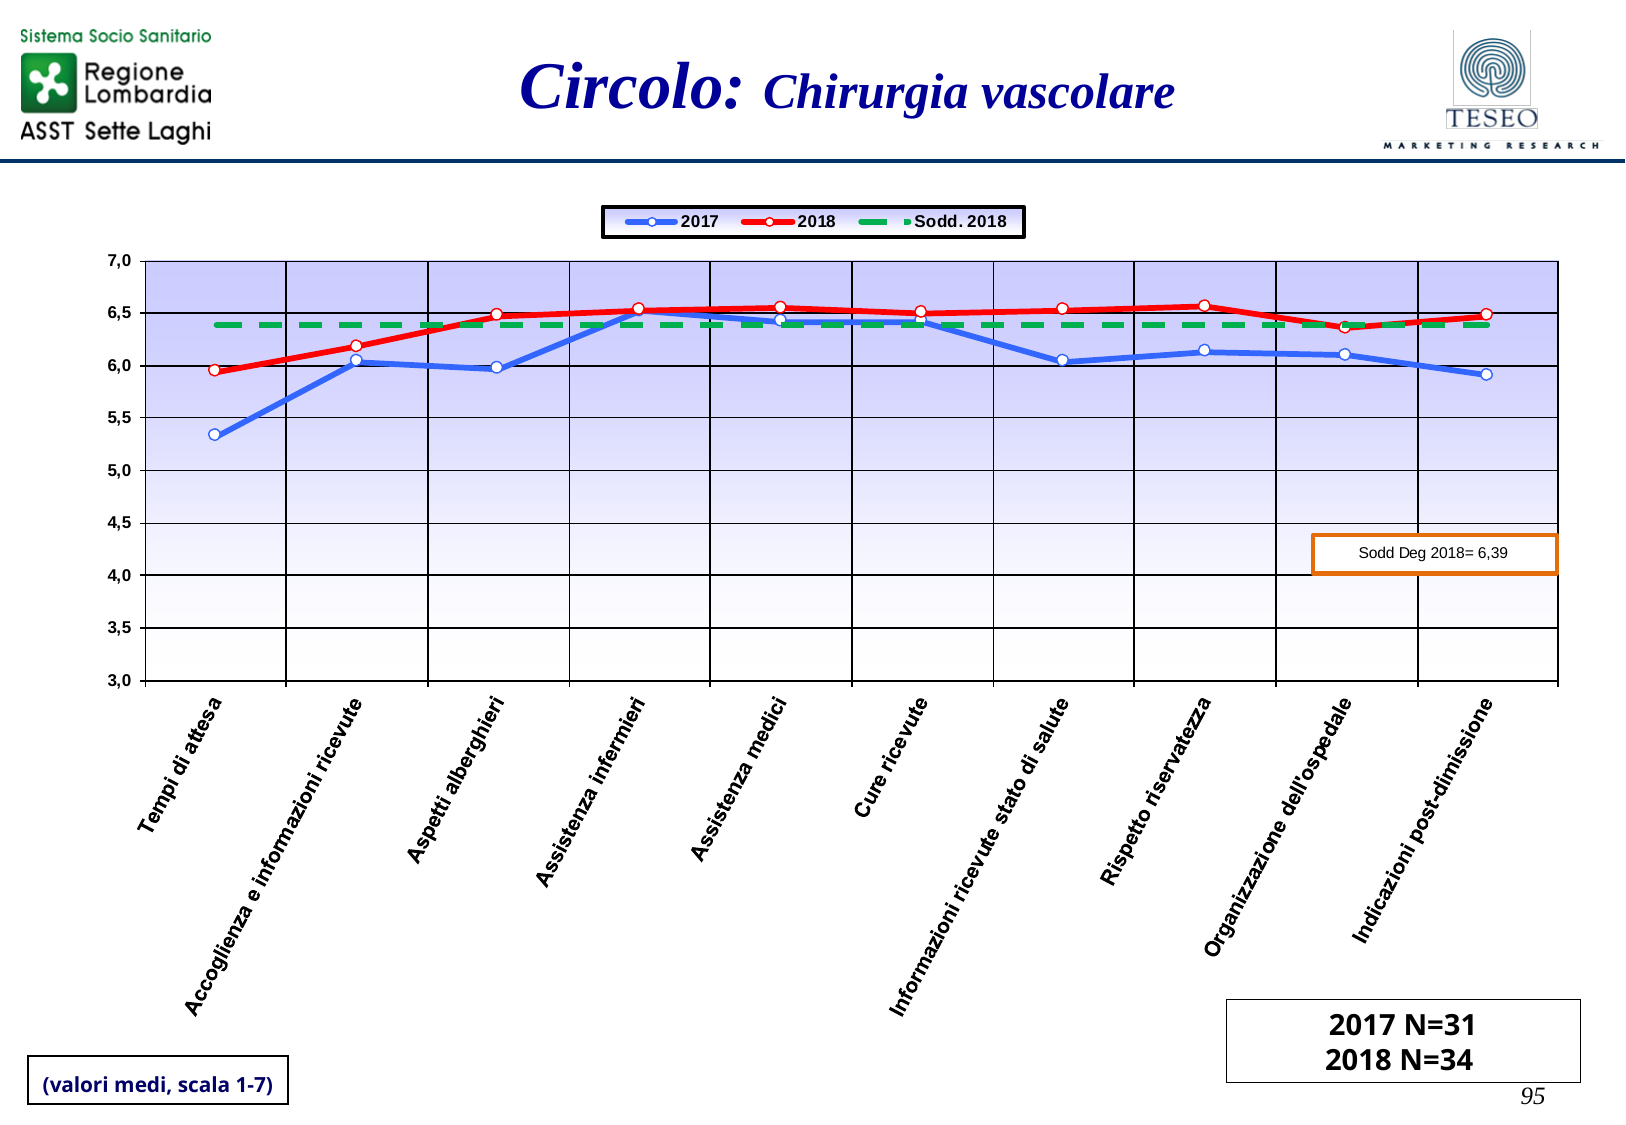

Circolo: Chirurgia vascolare
2017 N=31
2018 N=34
(valori medi, scala 1-7)